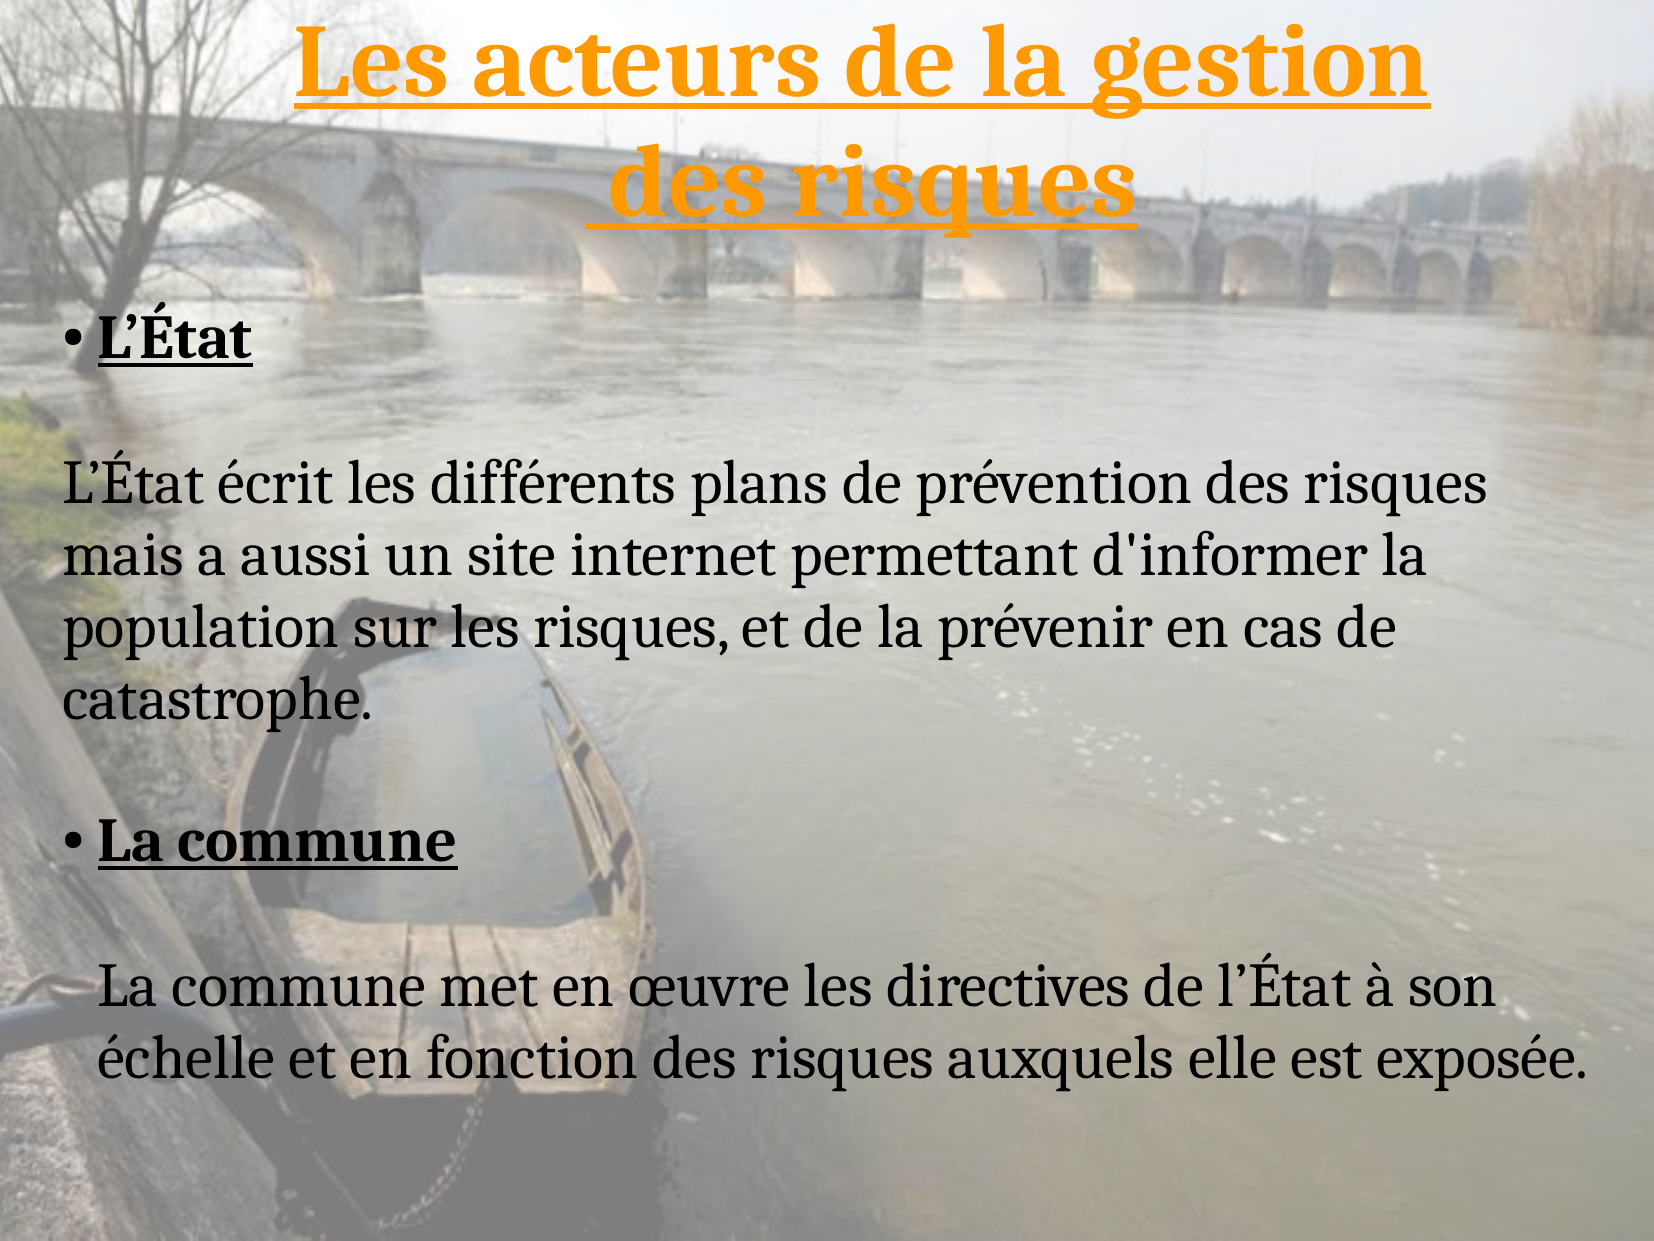

# Les acteurs de la gestion des risques
L’État
L’État écrit les différents plans de prévention des risques mais a aussi un site internet permettant d'informer la population sur les risques, et de la prévenir en cas de catastrophe.
La commune
La commune met en œuvre les directives de l’État à son échelle et en fonction des risques auxquels elle est exposée.